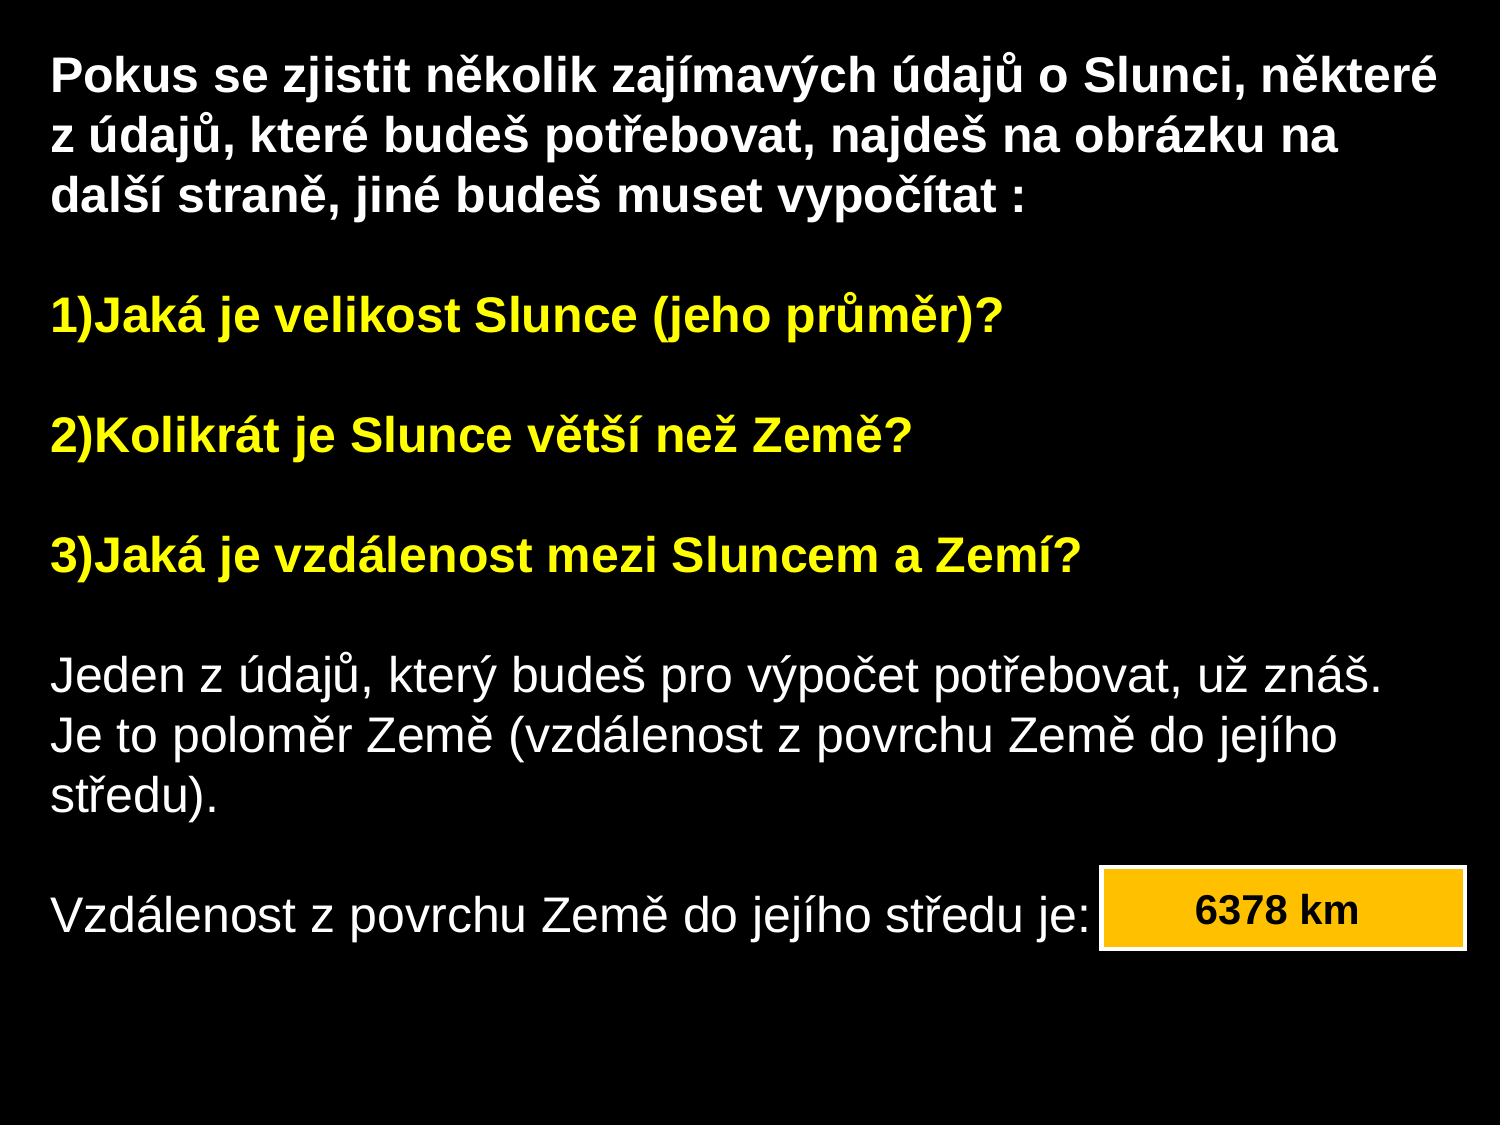

Pokus se zjistit několik zajímavých údajů o Slunci, některé
z údajů, které budeš potřebovat, najdeš na obrázku na další straně, jiné budeš muset vypočítat :
Jaká je velikost Slunce (jeho průměr)?
Kolikrát je Slunce větší než Země?
Jaká je vzdálenost mezi Sluncem a Zemí?
Jeden z údajů, který budeš pro výpočet potřebovat, už znáš. Je to poloměr Země (vzdálenost z povrchu Země do jejího středu).
Vzdálenost z povrchu Země do jejího středu je:
6378 km